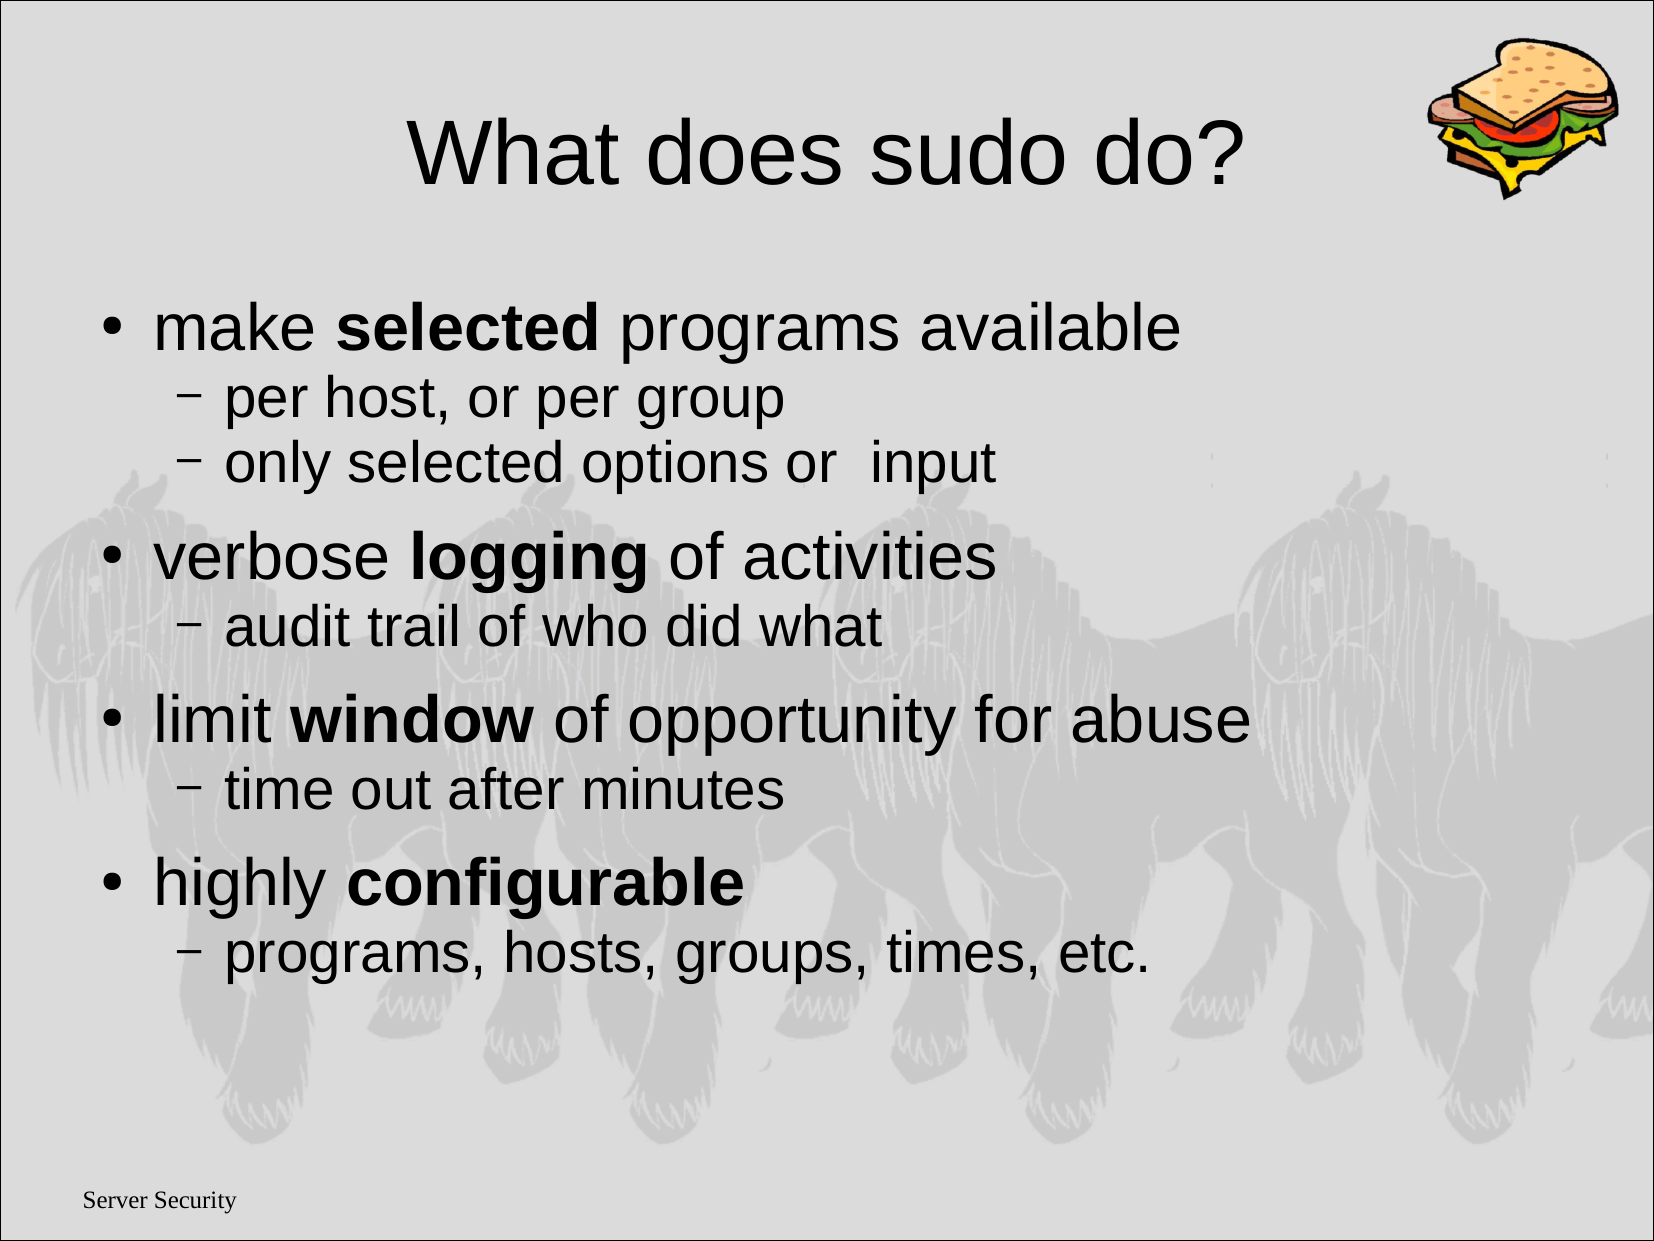

# What does sudo do?
make selected programs available
per host, or per group
only selected options or input
verbose logging of activities
audit trail of who did what
limit window of opportunity for abuse
time out after minutes
highly configurable
programs, hosts, groups, times, etc.